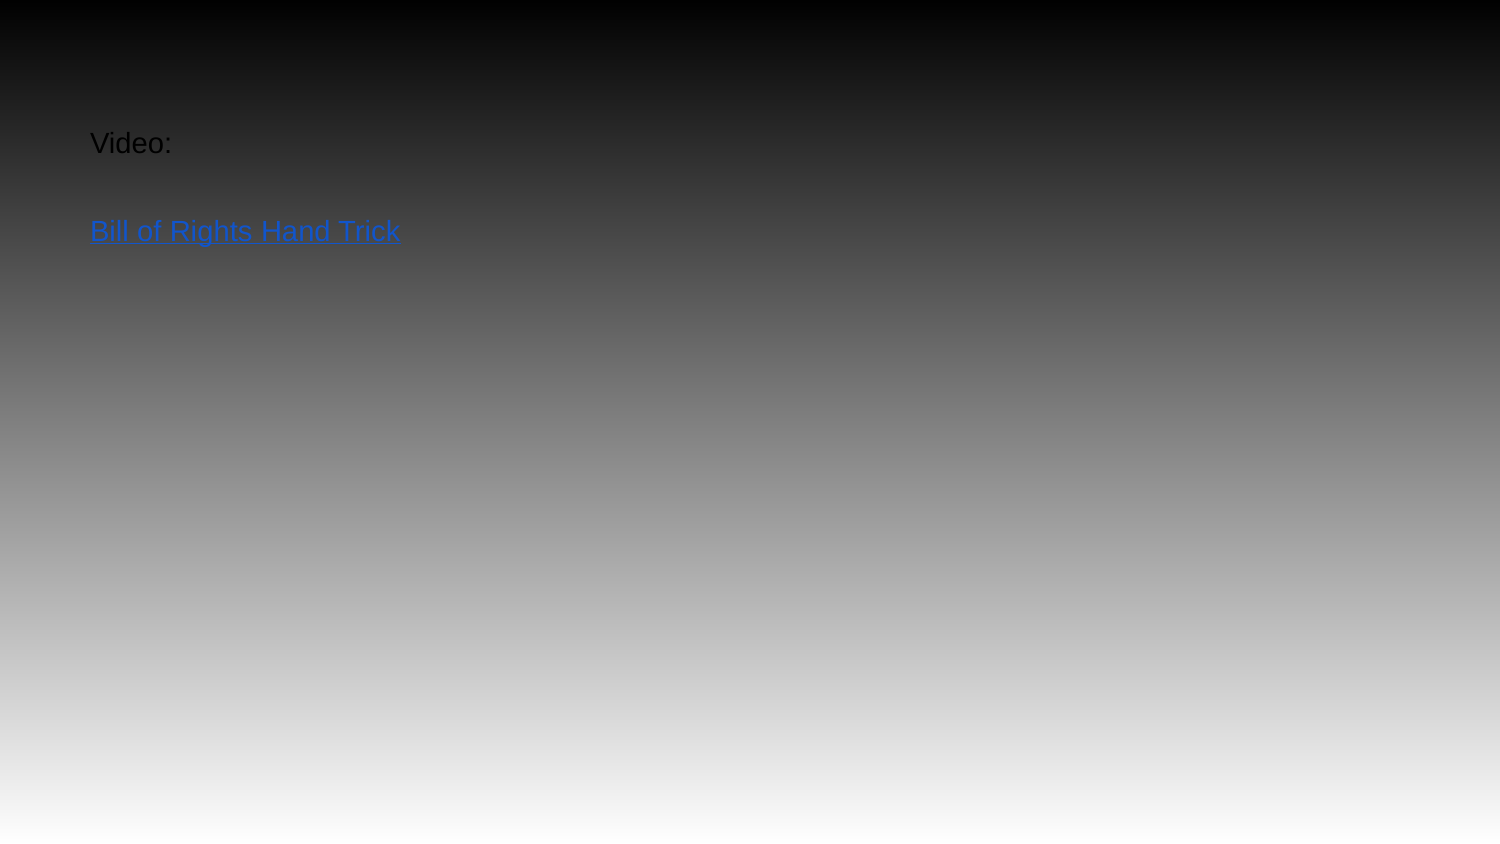

# Video:
Bill of Rights Hand Trick